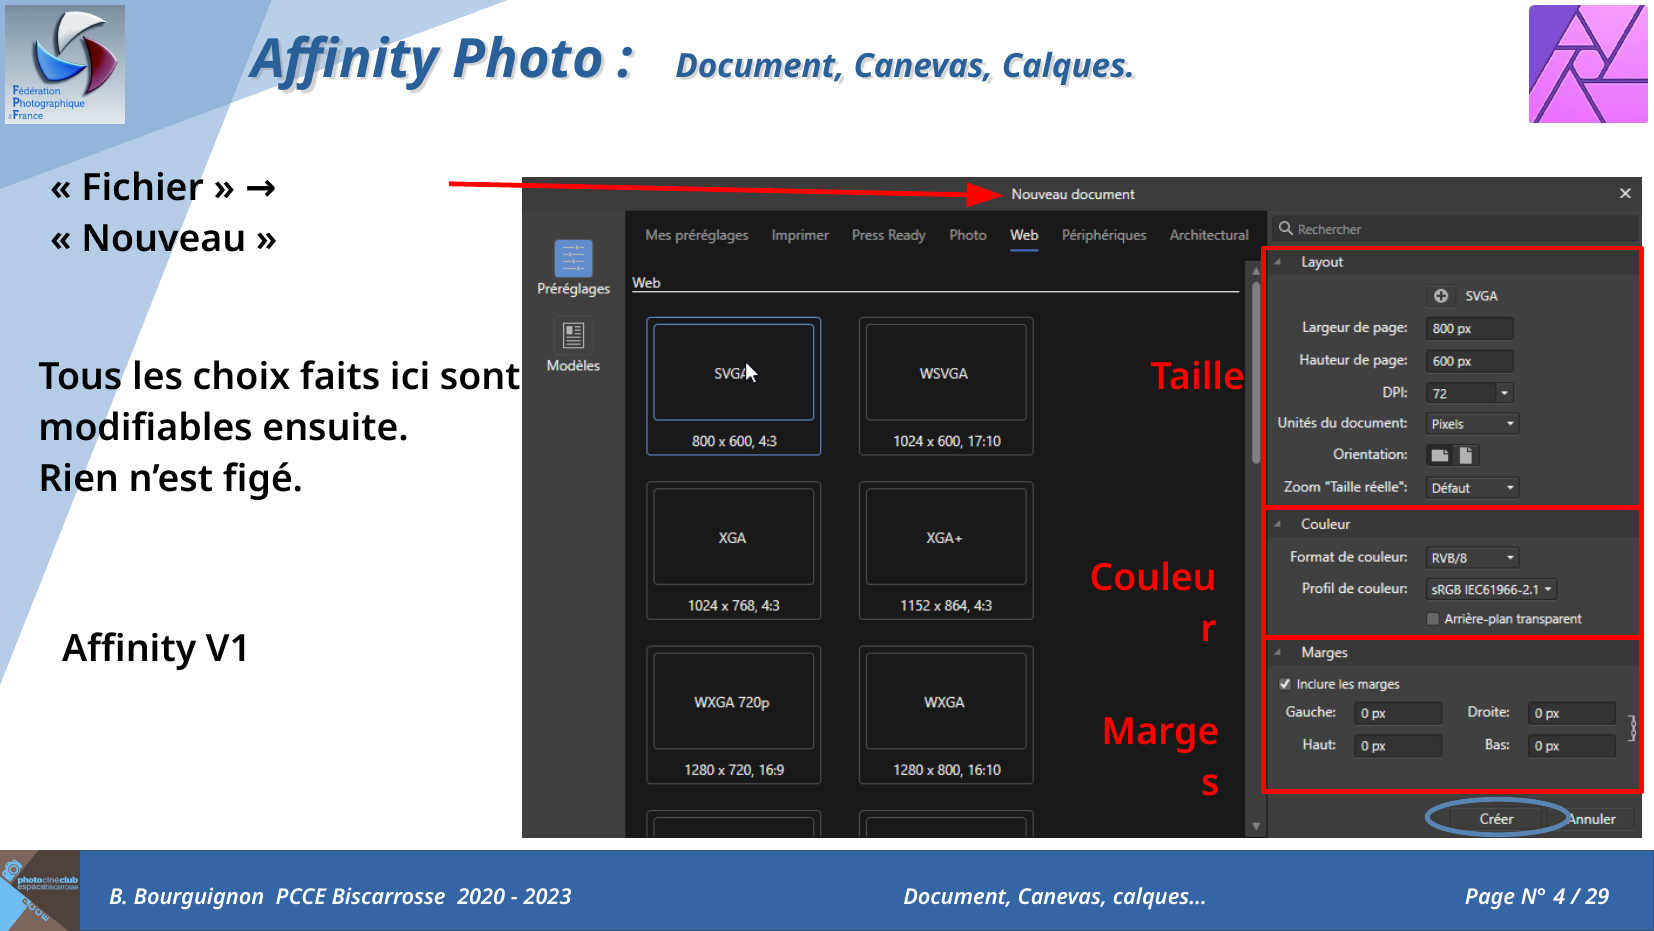

« Fichier » → « Nouveau »
Tous les choix faits ici sont
modifiables ensuite.
Rien n’est figé.
Taille
Couleur
Affinity V1
Marges